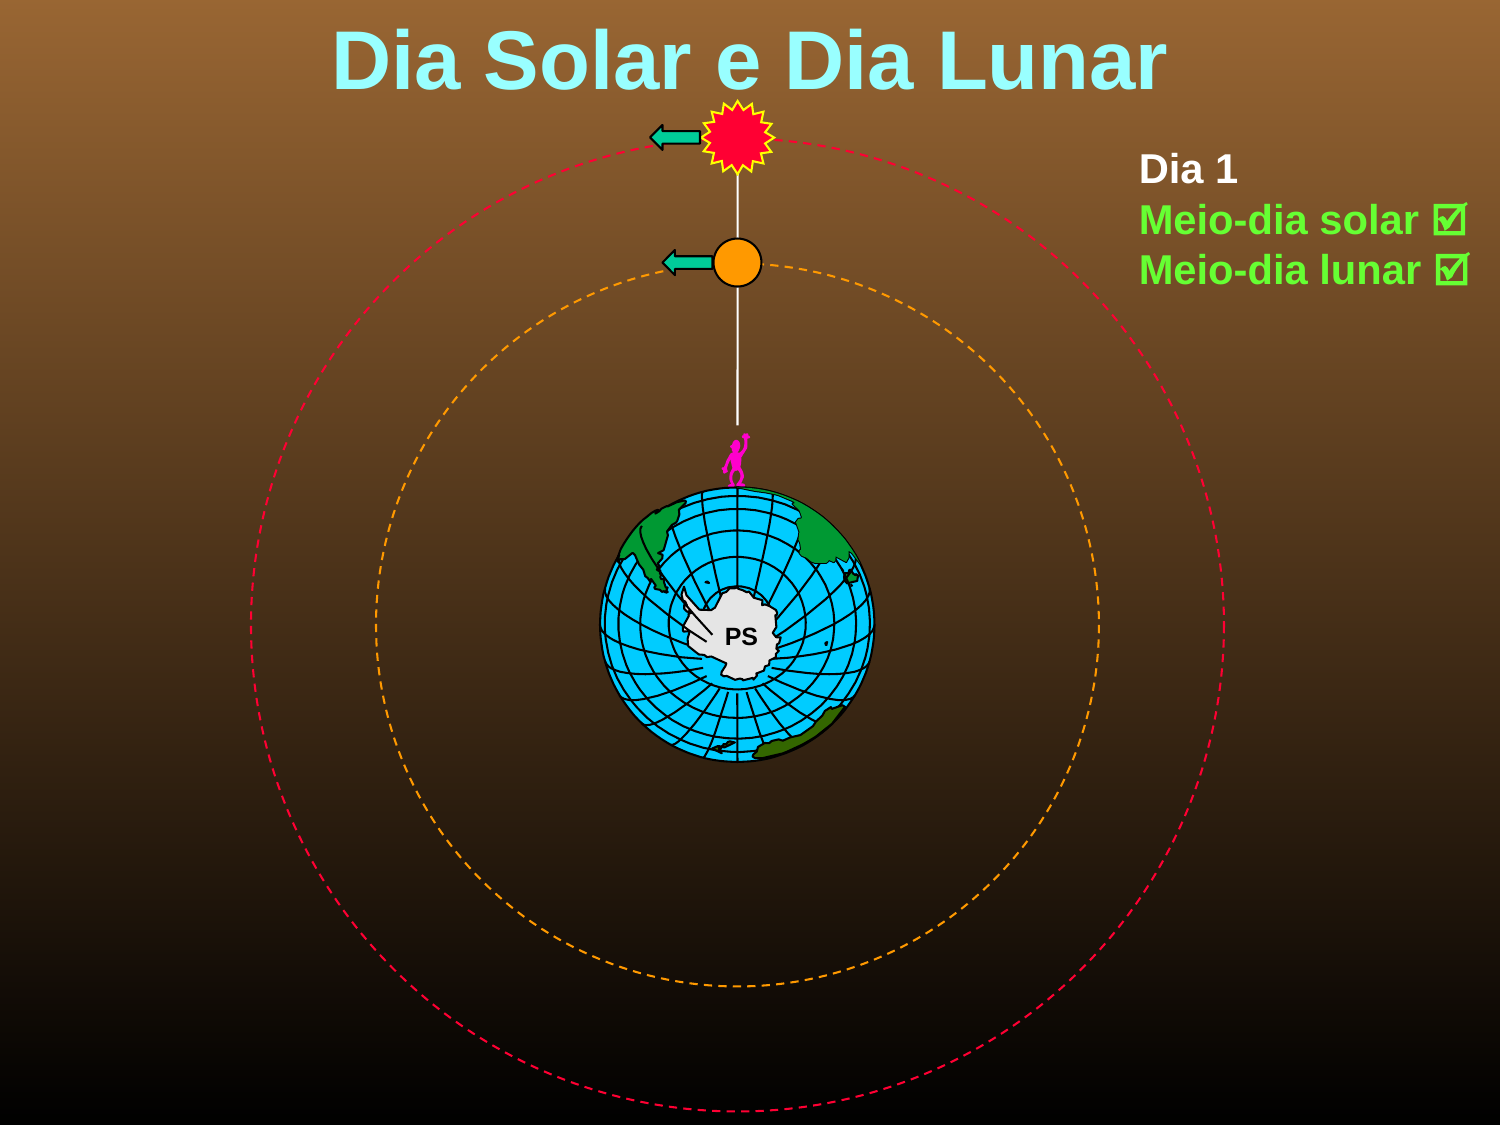

# Dia Solar e Dia Lunar
Dia 1
Meio-dia solar 
Meio-dia lunar 
PS